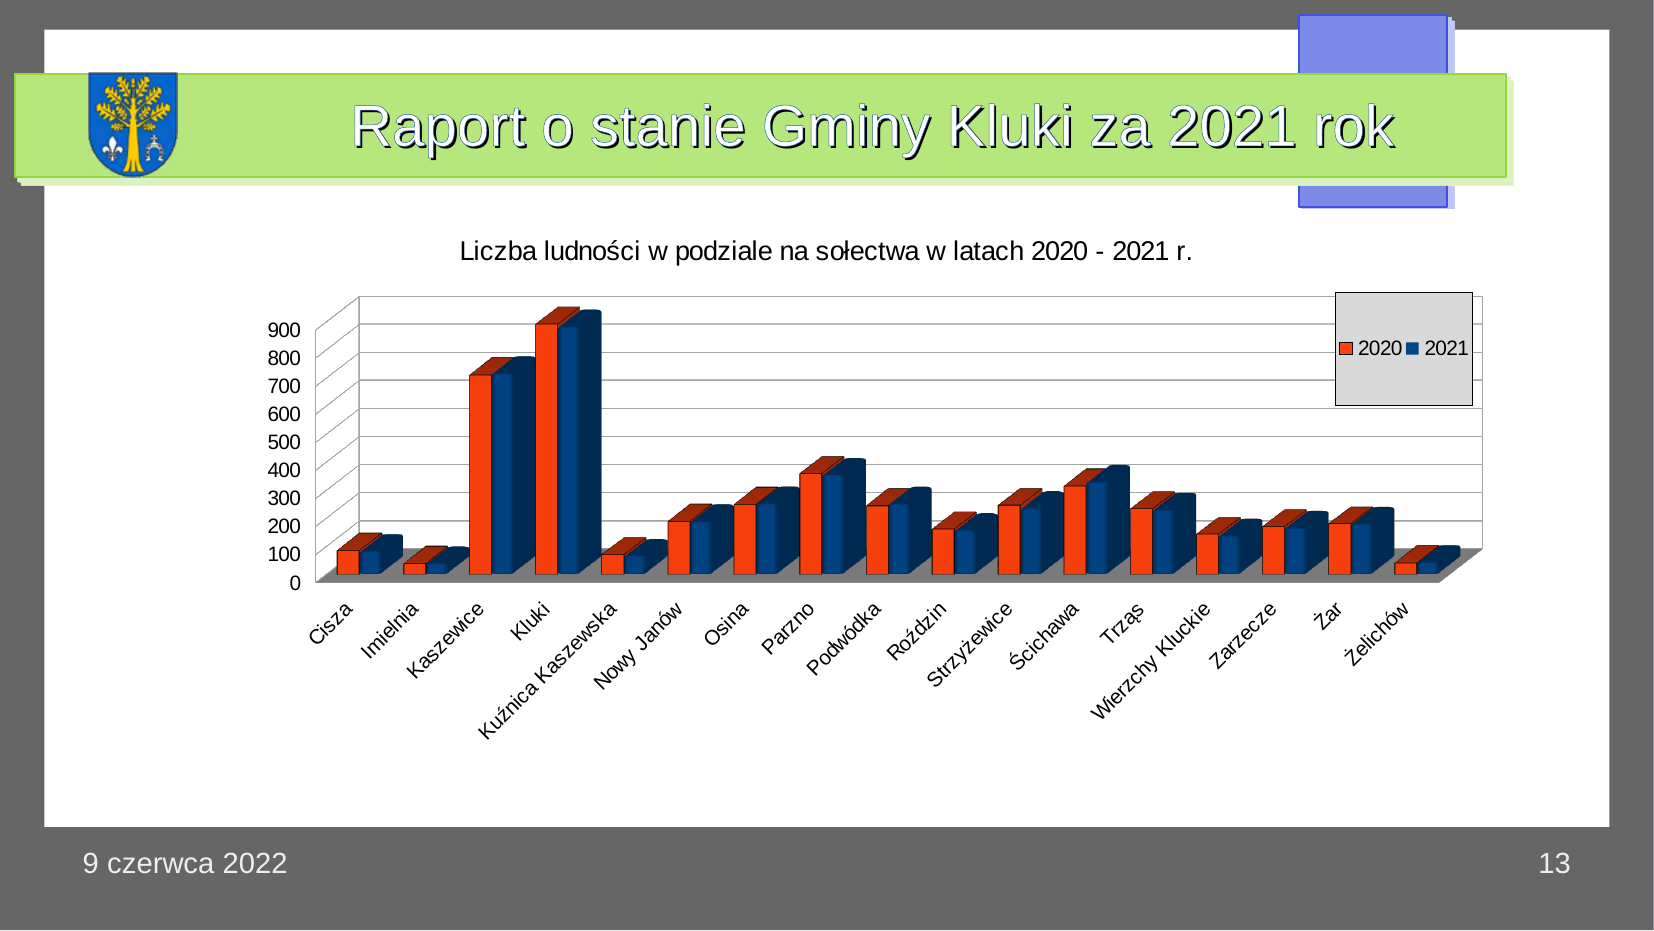

# Raport o stanie Gminy Kluki za 2021 rok
[unsupported chart]
9 czerwca 2022
13